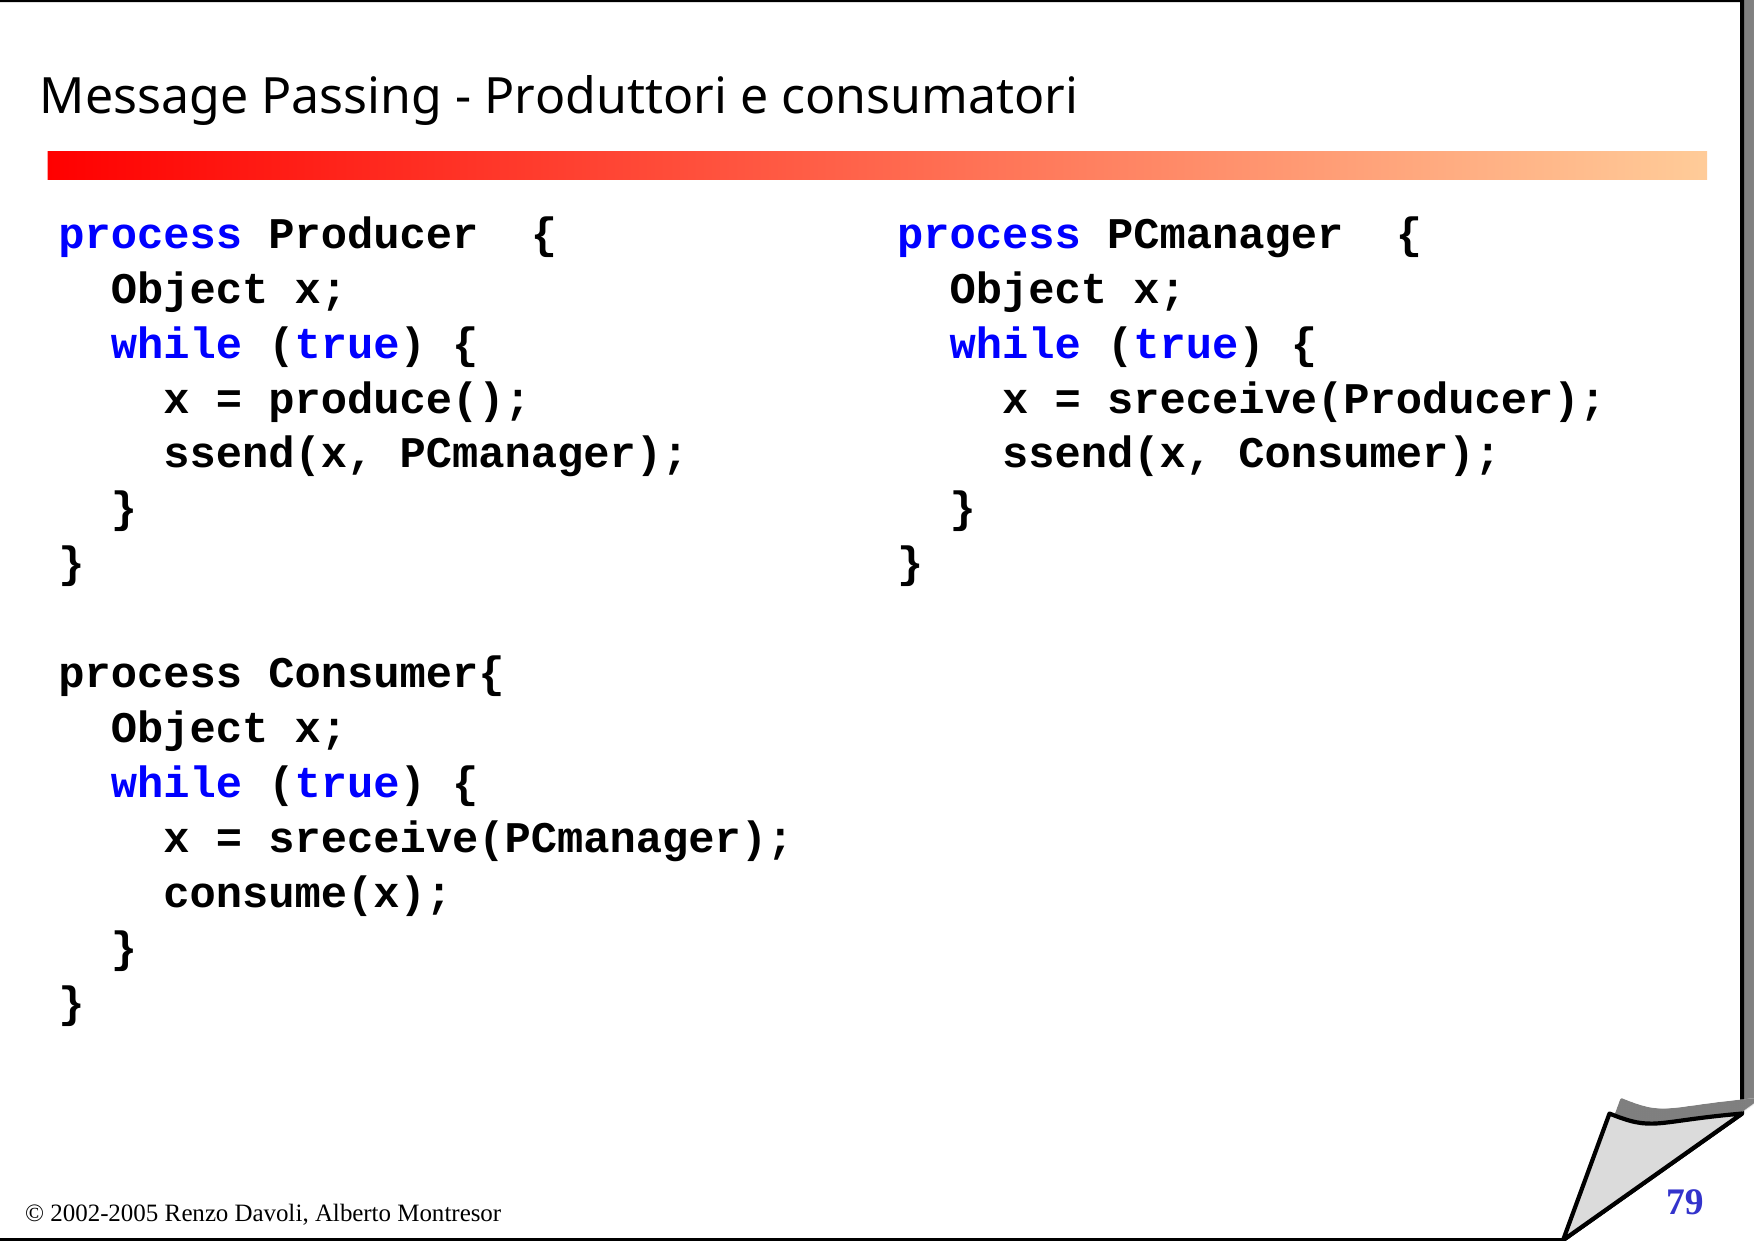

# Message Passing - Produttori e consumatori
process Producer {
 Object x;
 while (true) {
 x = produce();
 ssend(x, PCmanager);
 }
}
process Consumer{
 Object x;
 while (true) {
 x = sreceive(PCmanager);
 consume(x);
 }
}
process PCmanager {
 Object x;
 while (true) {
 x = sreceive(Producer);
 ssend(x, Consumer);
 }
}